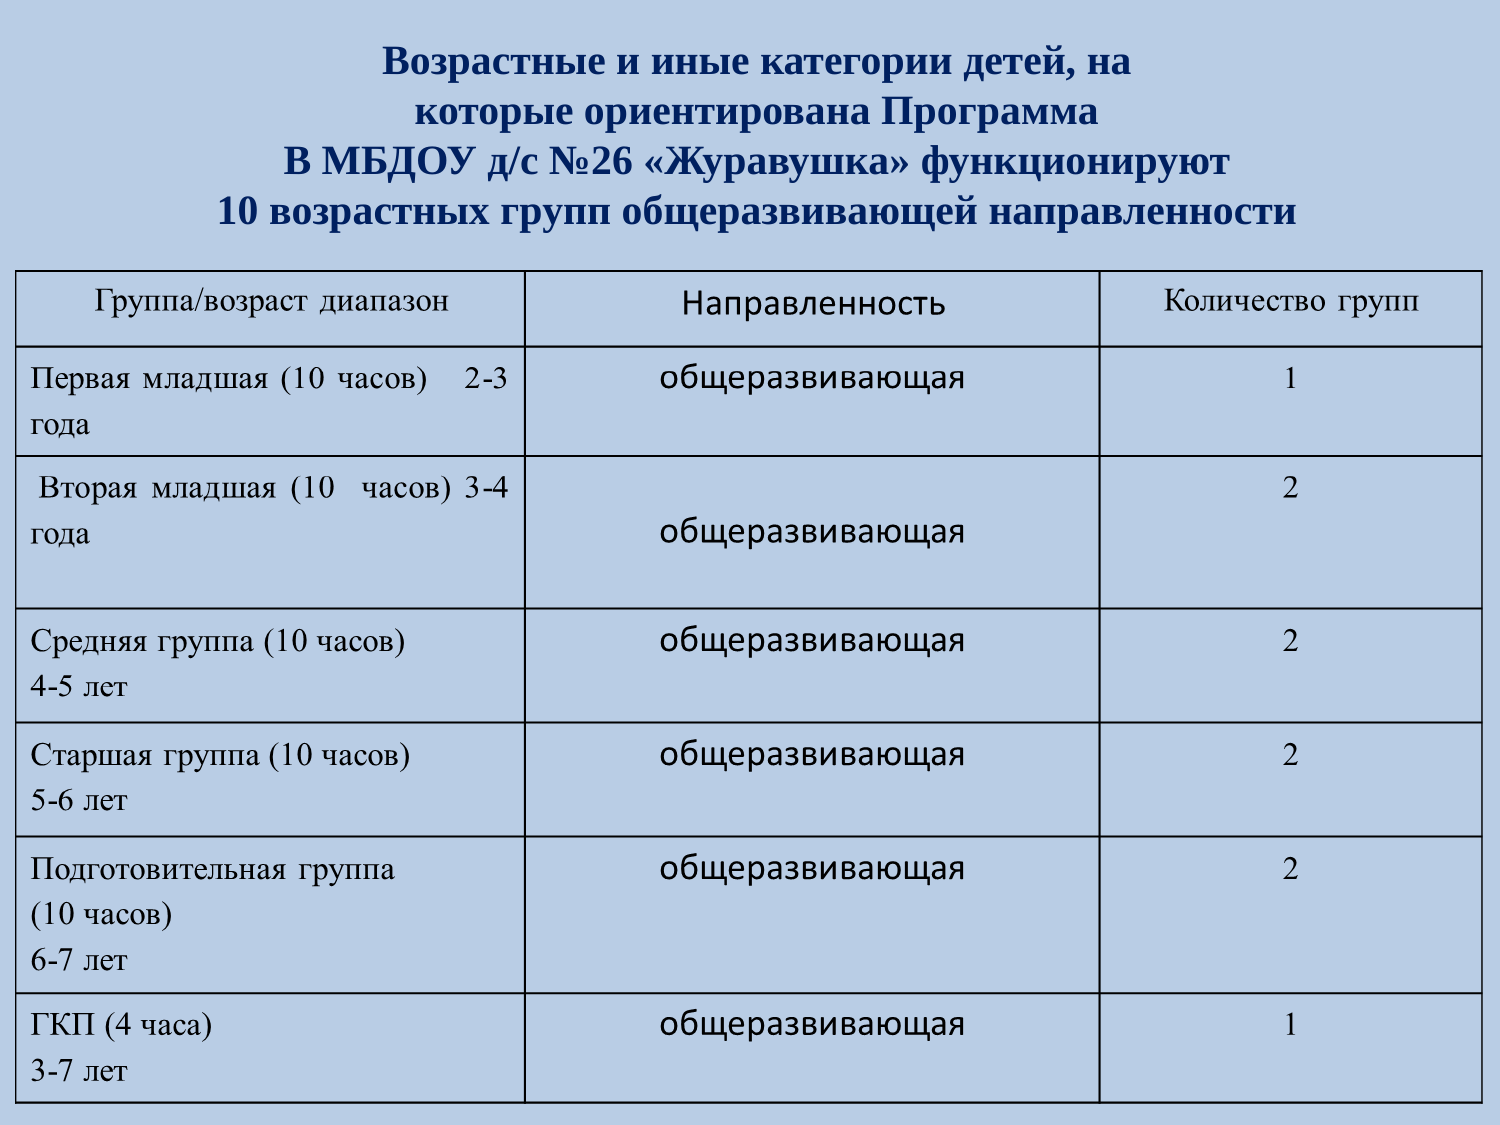

Возрастные и иные категории детей, на
которые ориентирована Программа
В МБДОУ д/с №26 «Журавушка» функционируют
10 возрастных групп общеразвивающей направленности